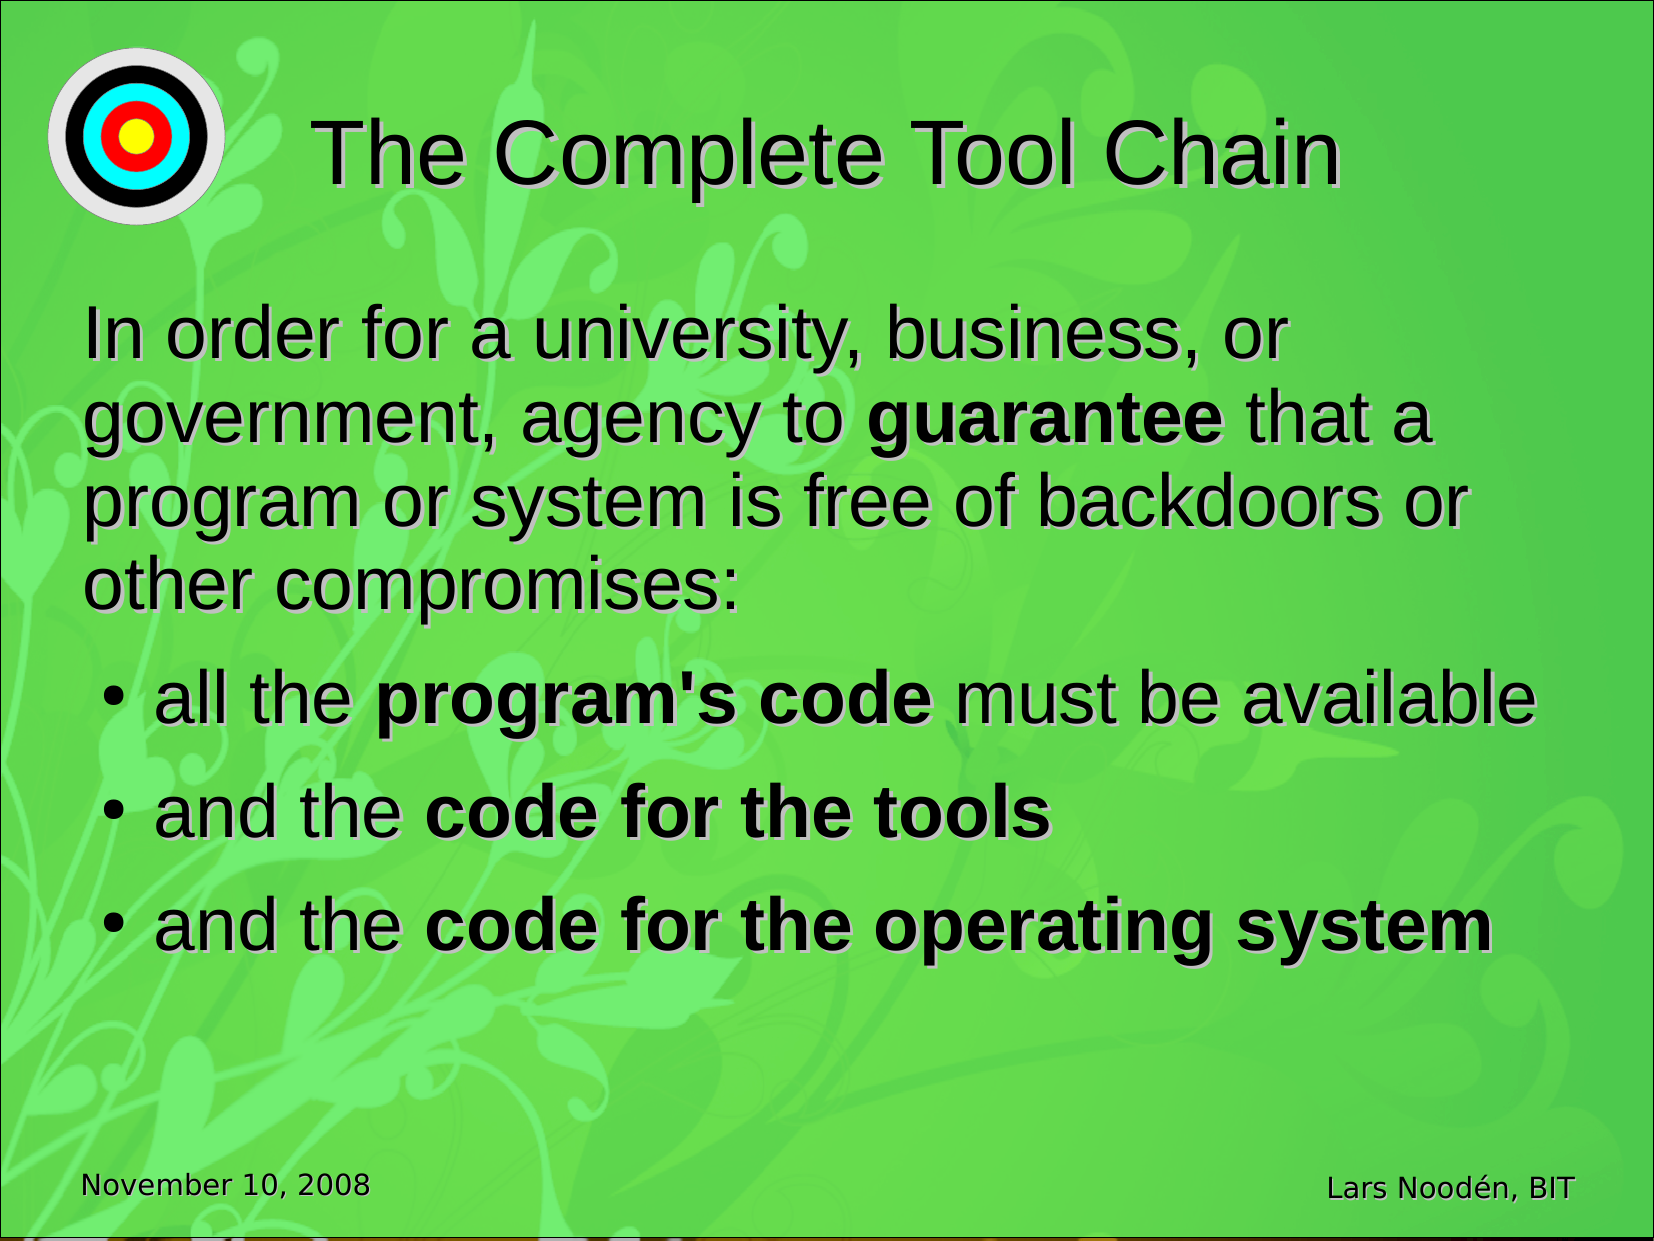

# The Complete Tool Chain
In order for a university, business, or government, agency to guarantee that a program or system is free of backdoors or other compromises:
all the program's code must be available
and the code for the tools
and the code for the operating system